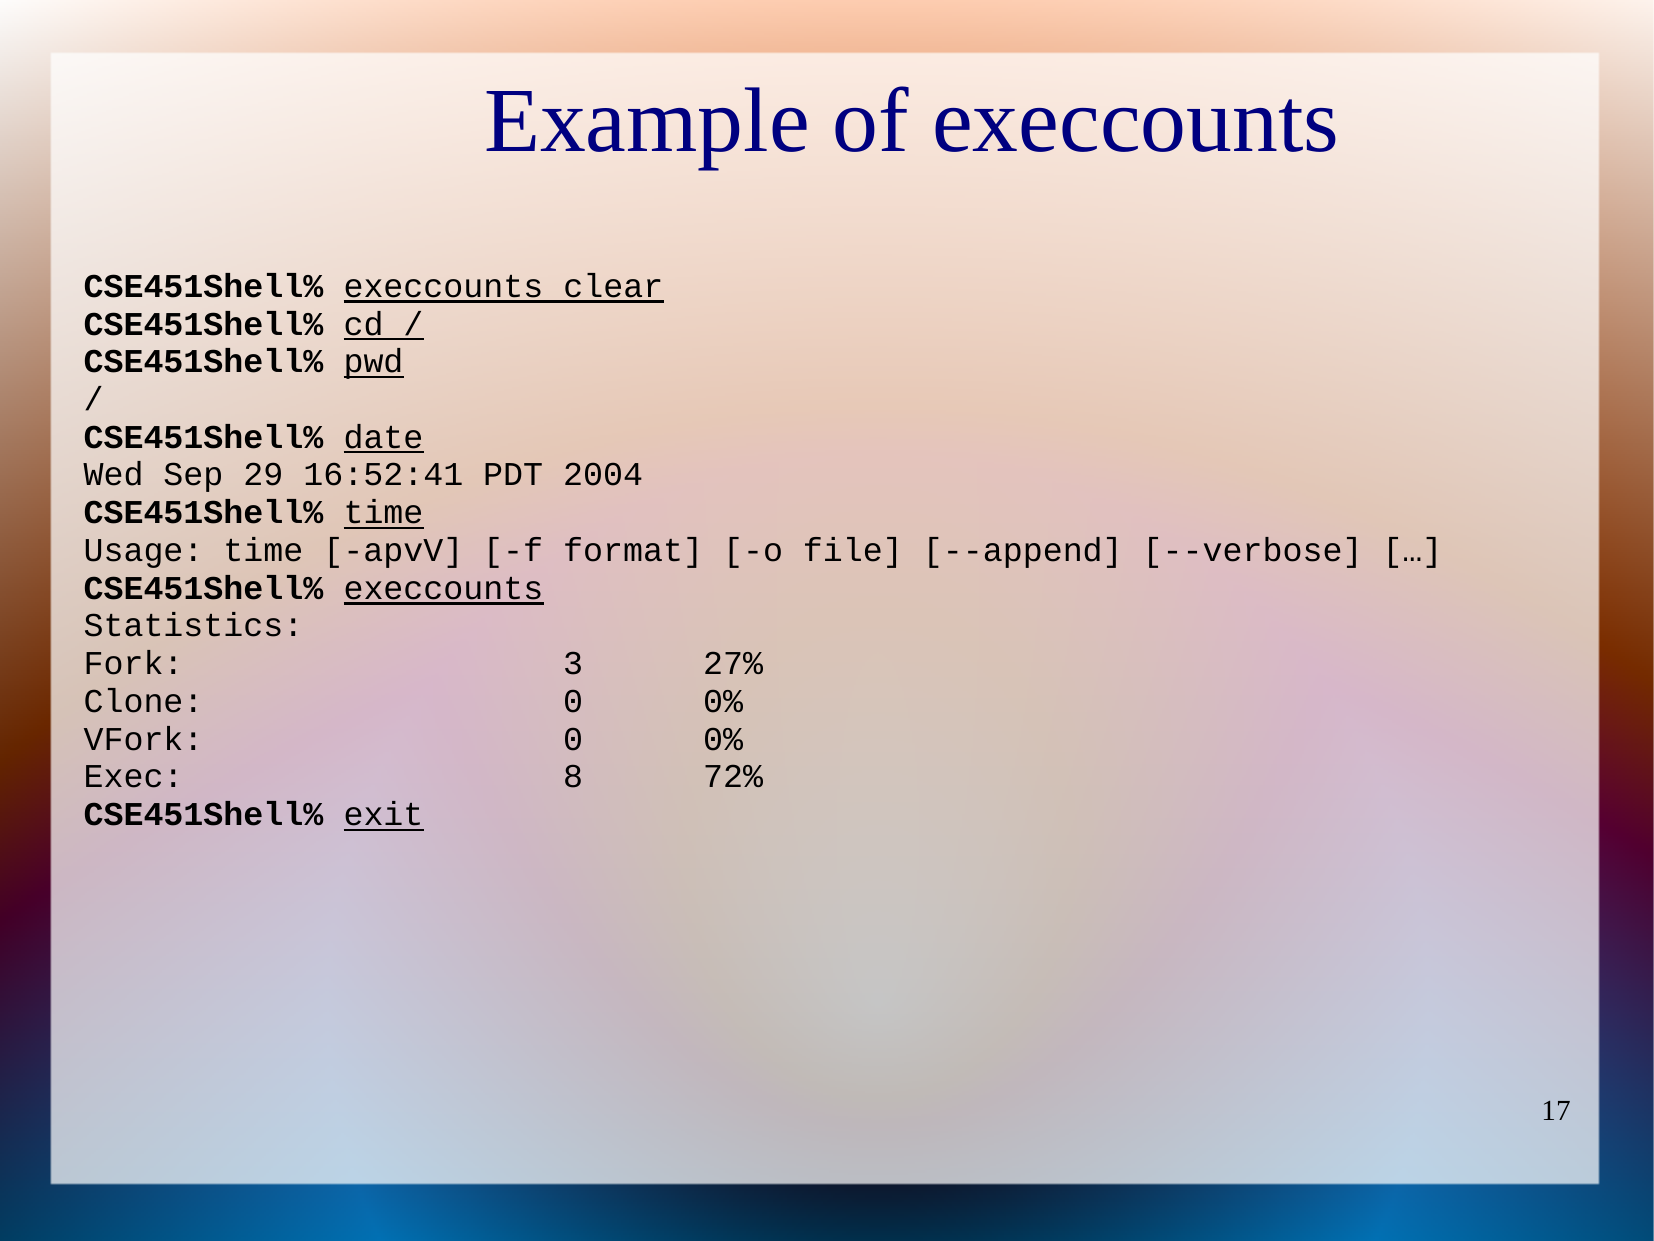

# Example of execcounts
CSE451Shell% execcounts clear
CSE451Shell% cd /
CSE451Shell% pwd
/
CSE451Shell% date
Wed Sep 29 16:52:41 PDT 2004
CSE451Shell% time
Usage: time [-apvV] [-f format] [-o file] [--append] [--verbose] […]
CSE451Shell% execcounts
Statistics:
Fork: 3 27%
Clone: 0 0%
VFork: 0 0%
Exec: 8 72%
CSE451Shell% exit
17